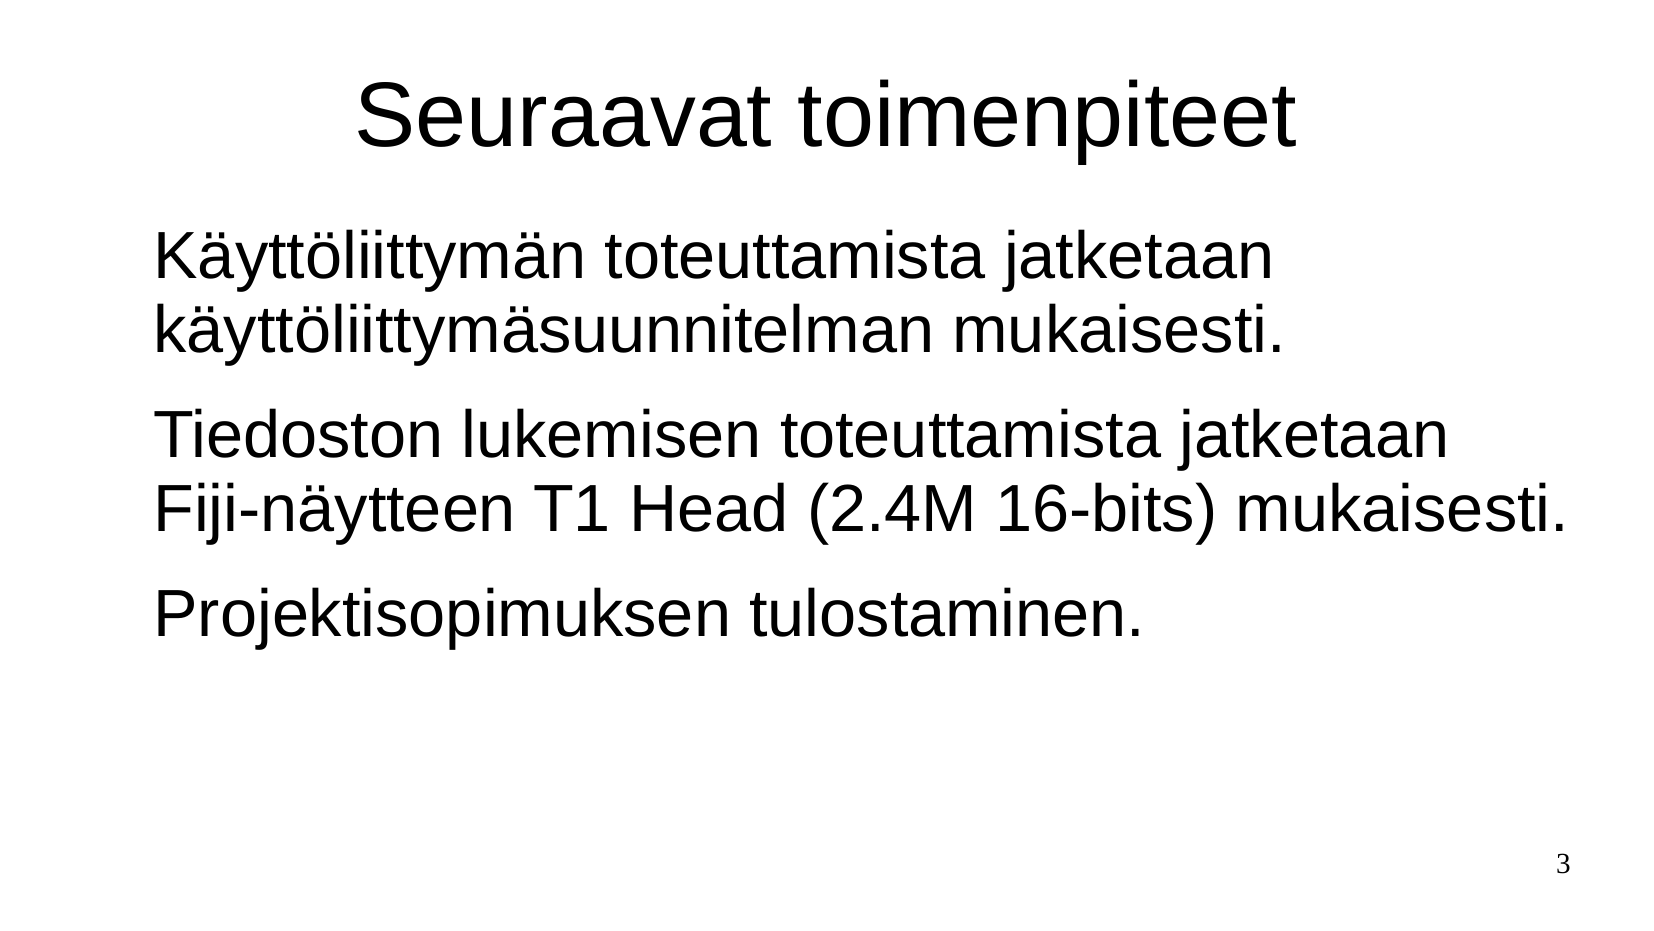

# Seuraavat toimenpiteet
Käyttöliittymän toteuttamista jatketaan käyttöliittymäsuunnitelman mukaisesti.
Tiedoston lukemisen toteuttamista jatketaan Fiji-näytteen T1 Head (2.4M 16-bits) mukaisesti.
Projektisopimuksen tulostaminen.
3